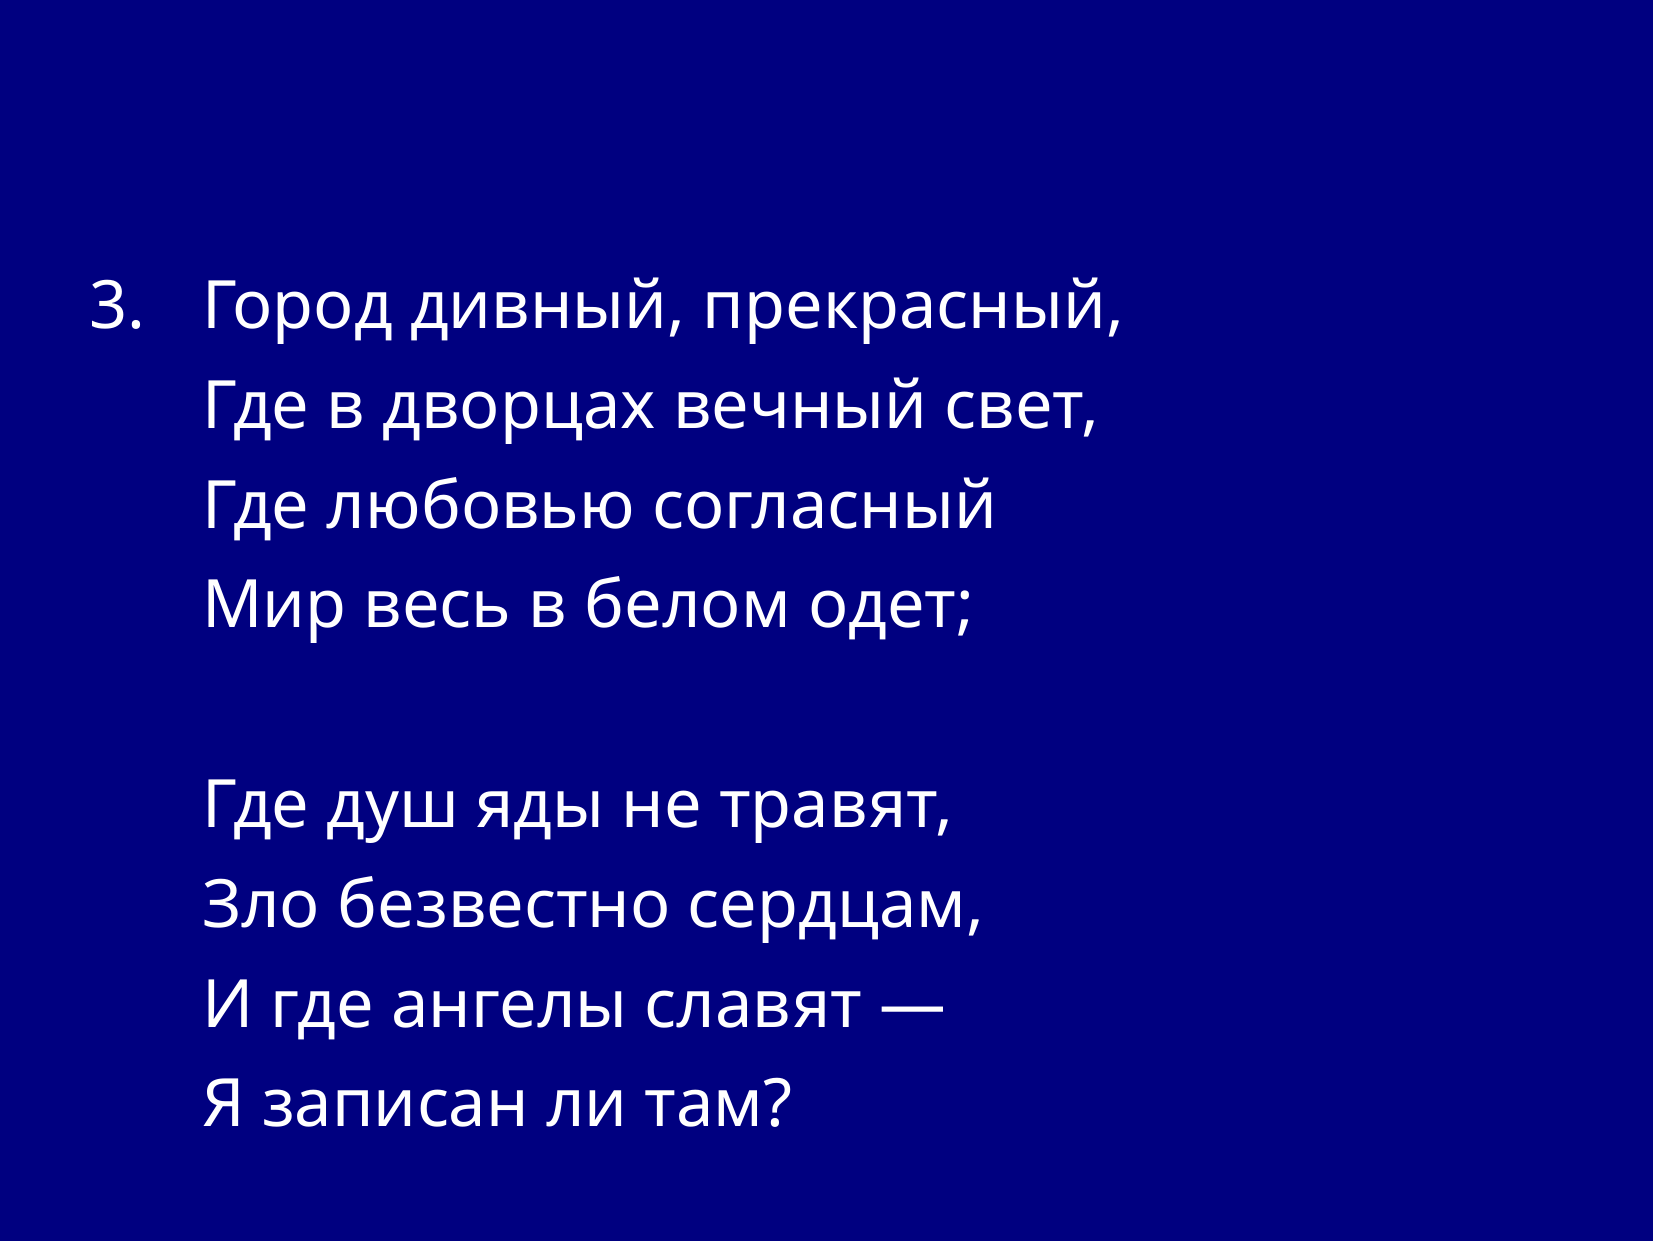

3.	Город дивный, прекрасный,
	Где в дворцах вечный свет,
	Где любовью согласный
	Мир весь в белом одет;
	Где душ яды не травят,
	Зло безвестно сердцам,
	И где ангелы славят —
	Я записан ли там?